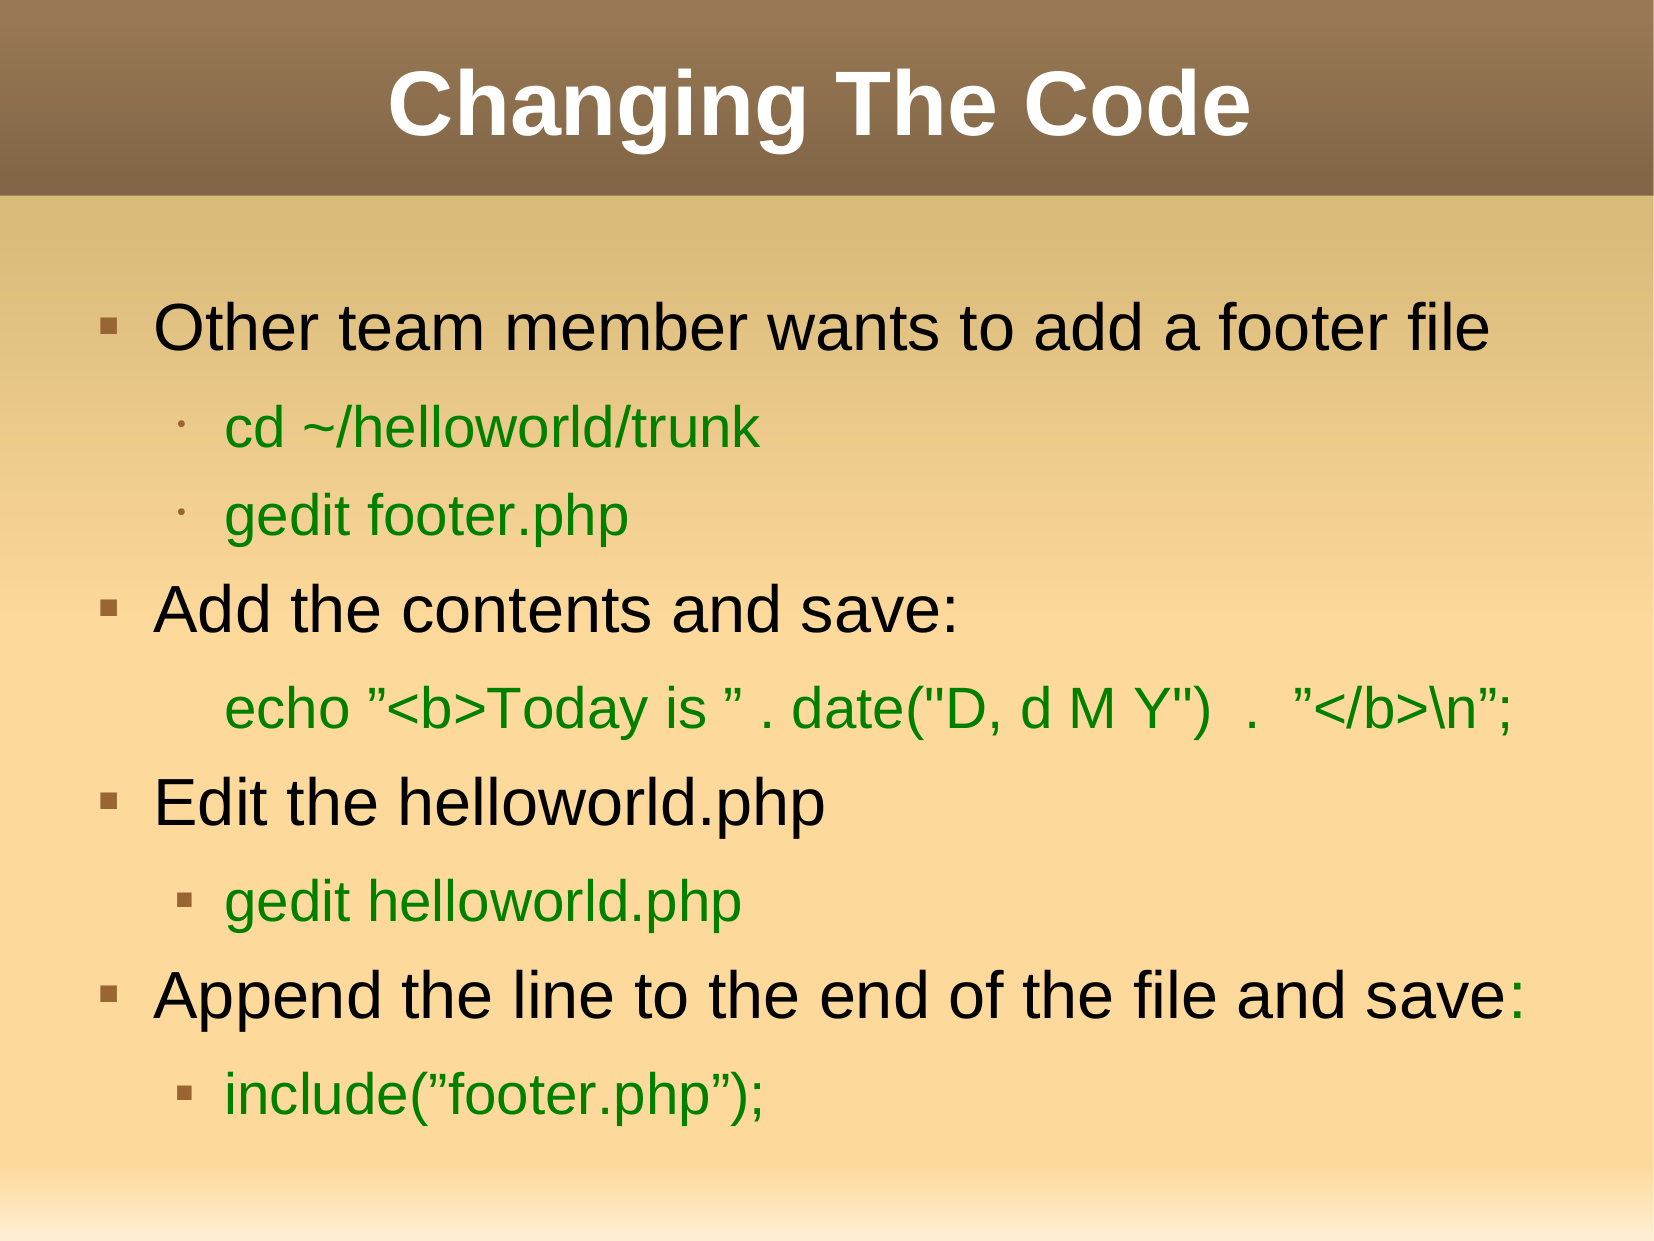

# Changing The Code
Other team member wants to add a footer file
cd ~/helloworld/trunk
gedit footer.php
Add the contents and save:
echo ”<b>Today is ” . date("D, d M Y") . ”</b>\n”;
Edit the helloworld.php
gedit helloworld.php
Append the line to the end of the file and save:
include(”footer.php”);